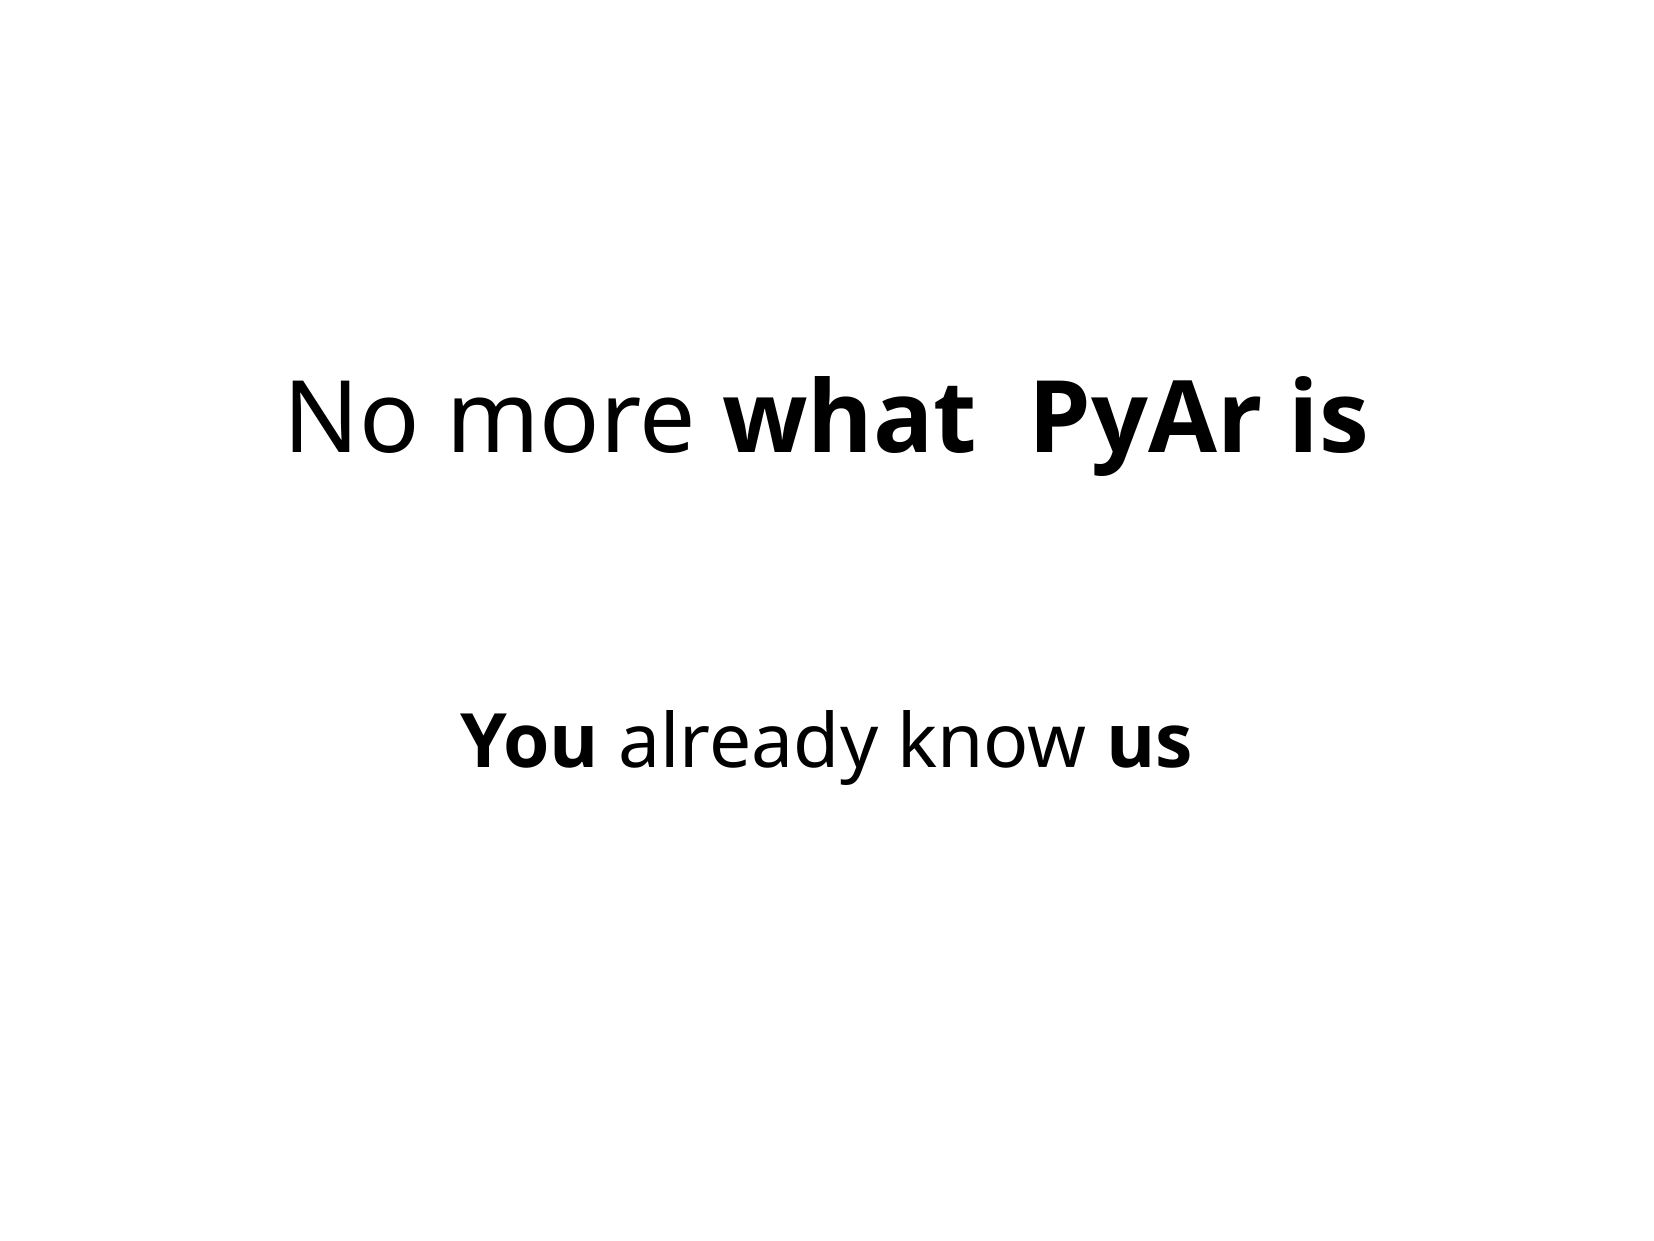

# No more what PyAr is
You already know us